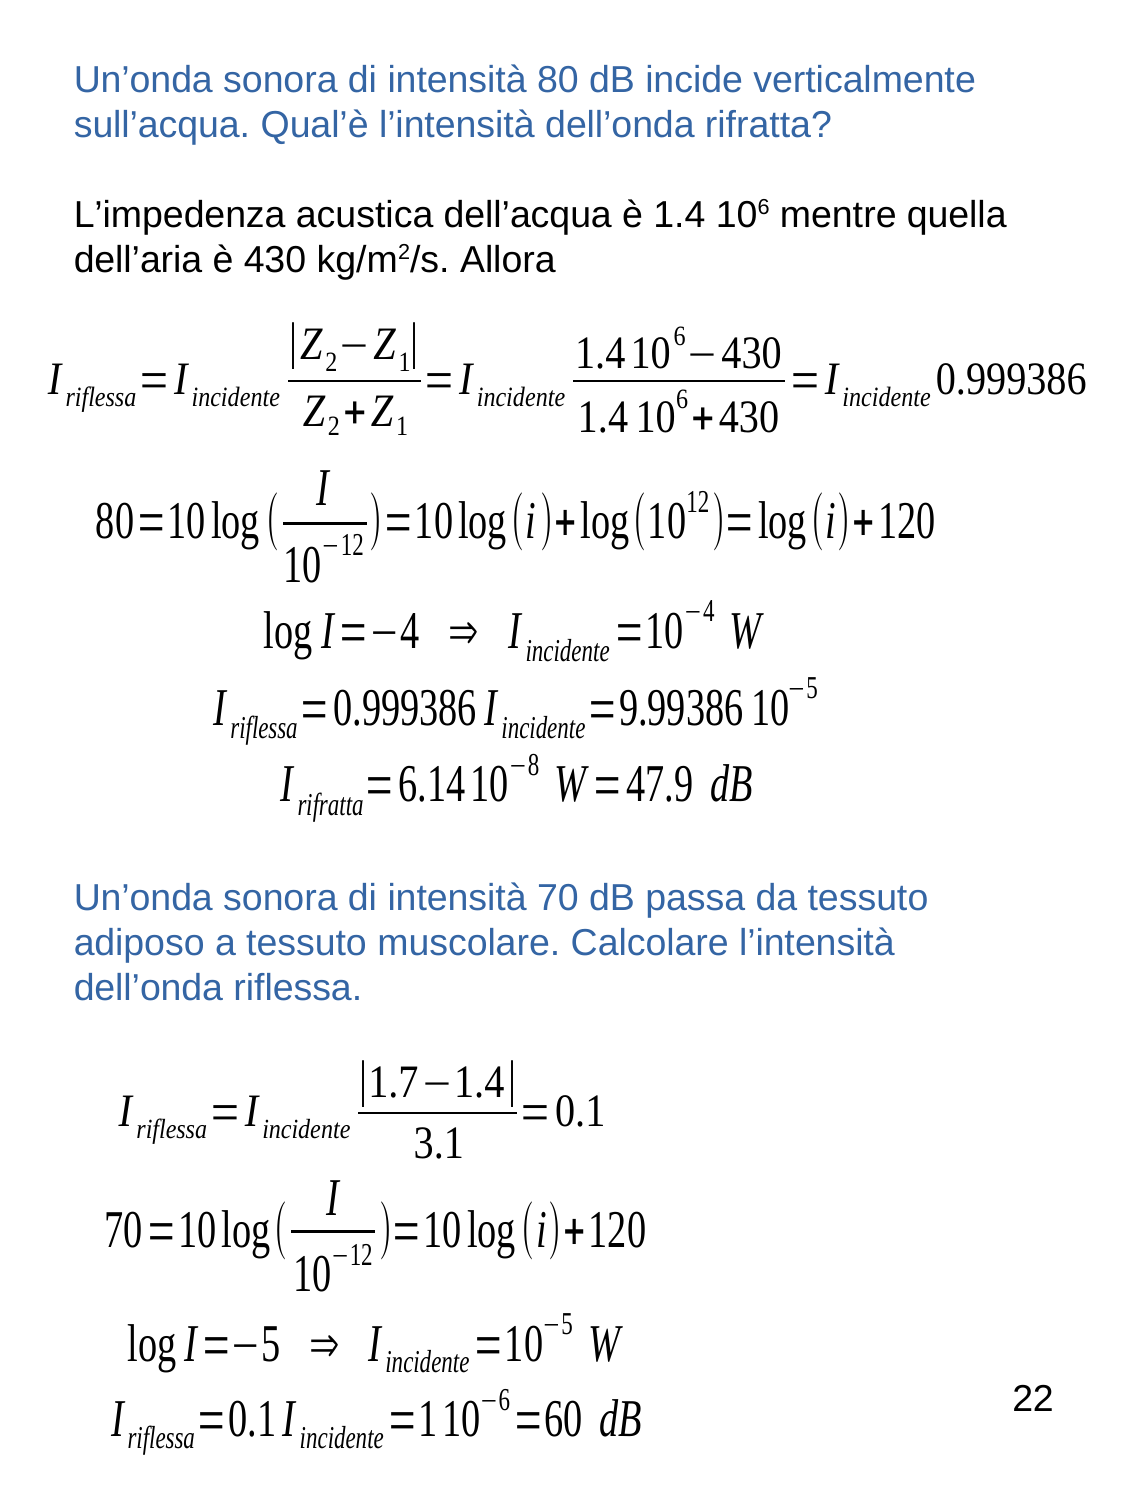

Un’onda sonora di intensità 80 dB incide verticalmente sull’acqua. Qual’è l’intensità dell’onda rifratta?
L’impedenza acustica dell’acqua è 1.4 106 mentre quella dell’aria è 430 kg/m2/s. Allora
Un’onda sonora di intensità 70 dB passa da tessuto adiposo a tessuto muscolare. Calcolare l’intensità dell’onda riflessa.
P17 Onde Generalita'
22